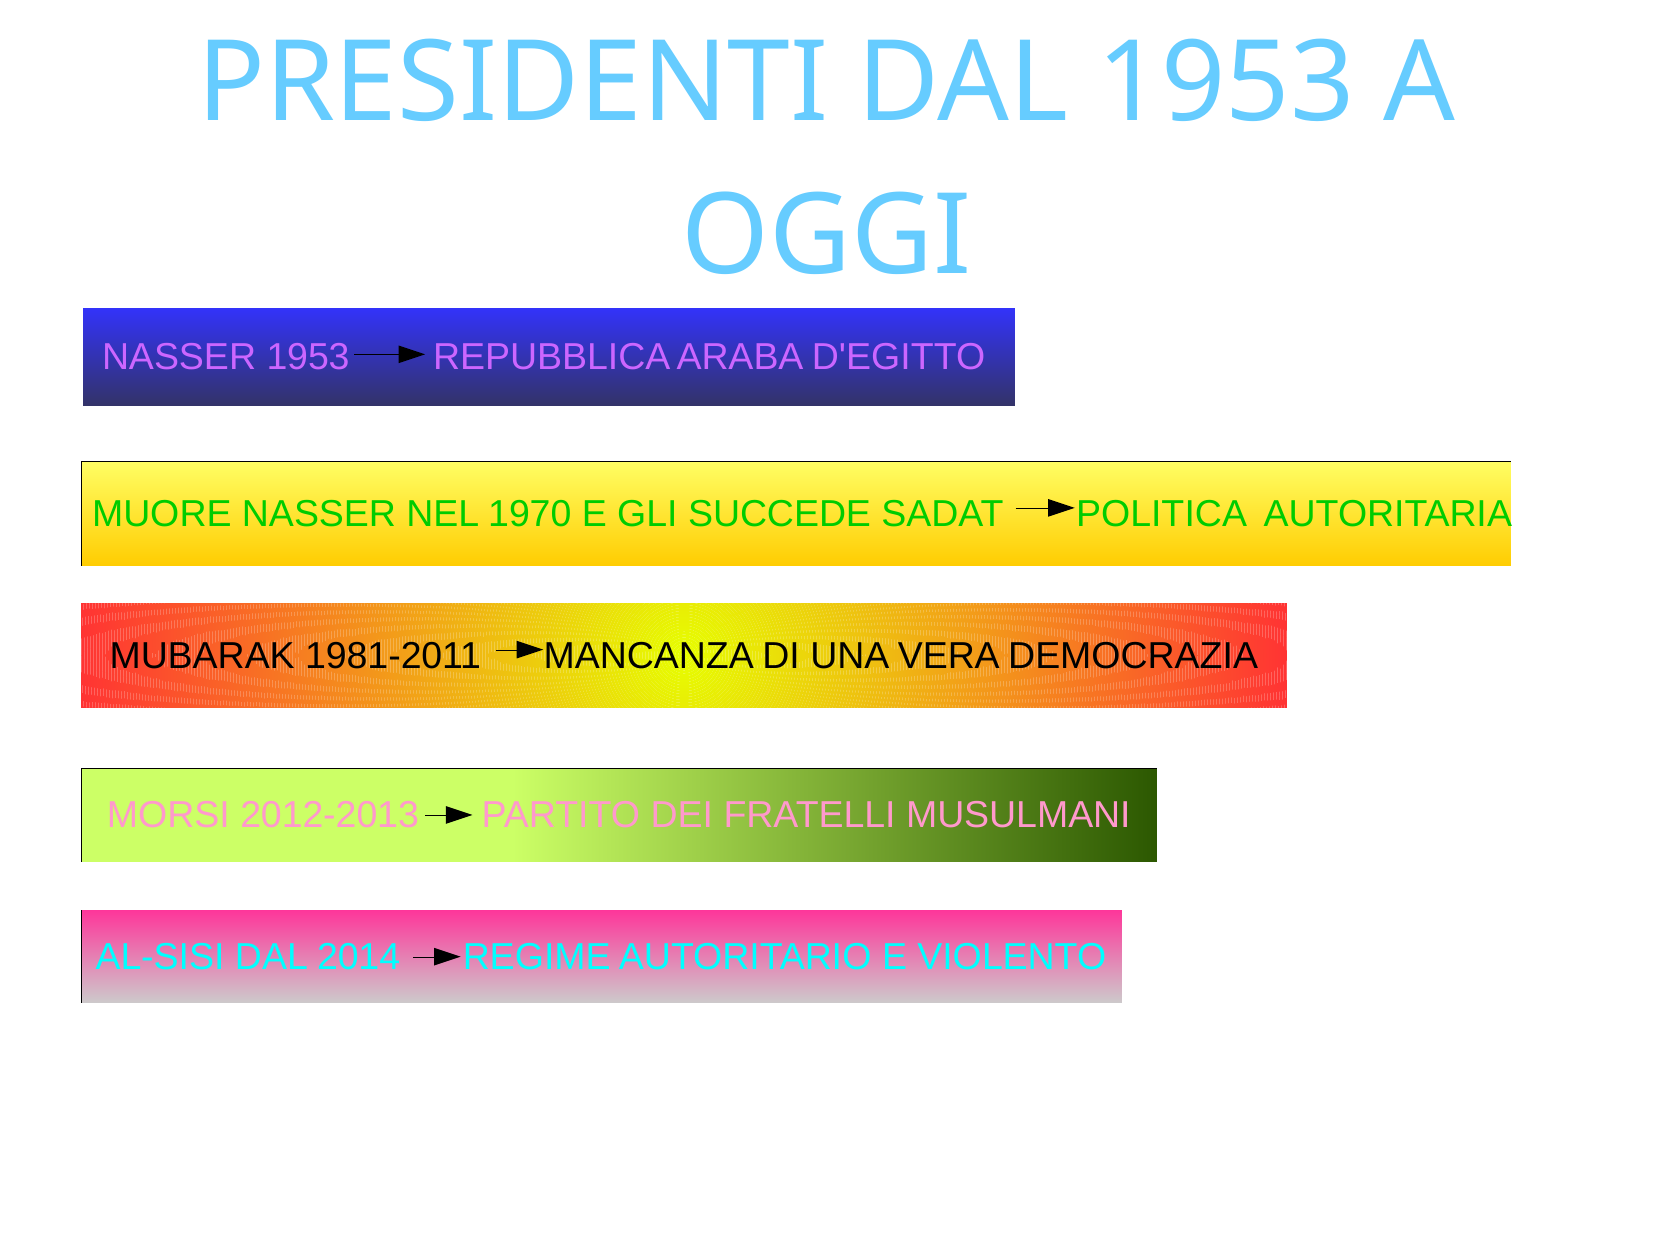

# PRESIDENTI DAL 1953 A OGGI
NASSER 1953 REPUBBLICA ARABA D'EGITTO
 MUORE NASSER NEL 1970 E GLI SUCCEDE SADAT POLITICA AUTORITARIA
MUBARAK 1981-2011 MANCANZA DI UNA VERA DEMOCRAZIA
MORSI 2012-2013 PARTITO DEI FRATELLI MUSULMANI
AL-SISI DAL 2014 REGIME AUTORITARIO E VIOLENTO